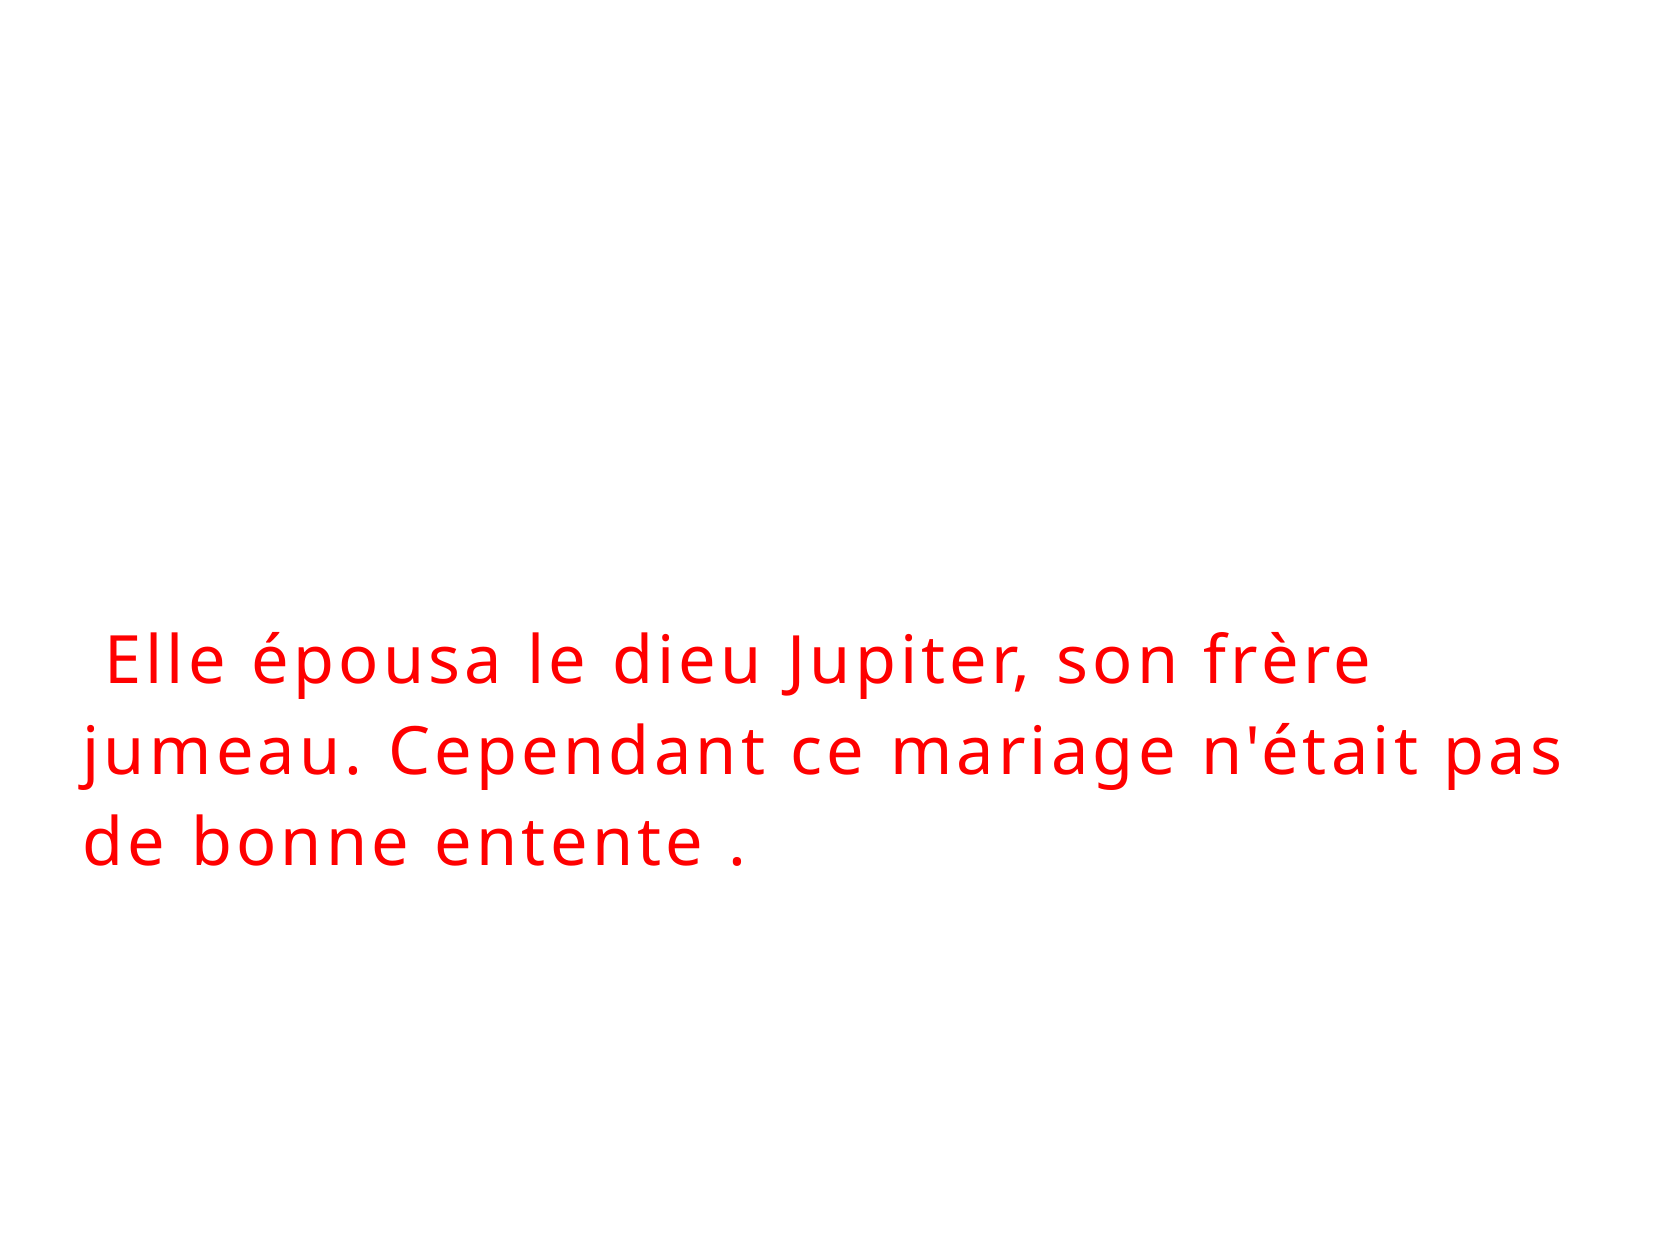

# Elle épousa le dieu Jupiter, son frère jumeau. Cependant ce mariage n'était pas de bonne entente .